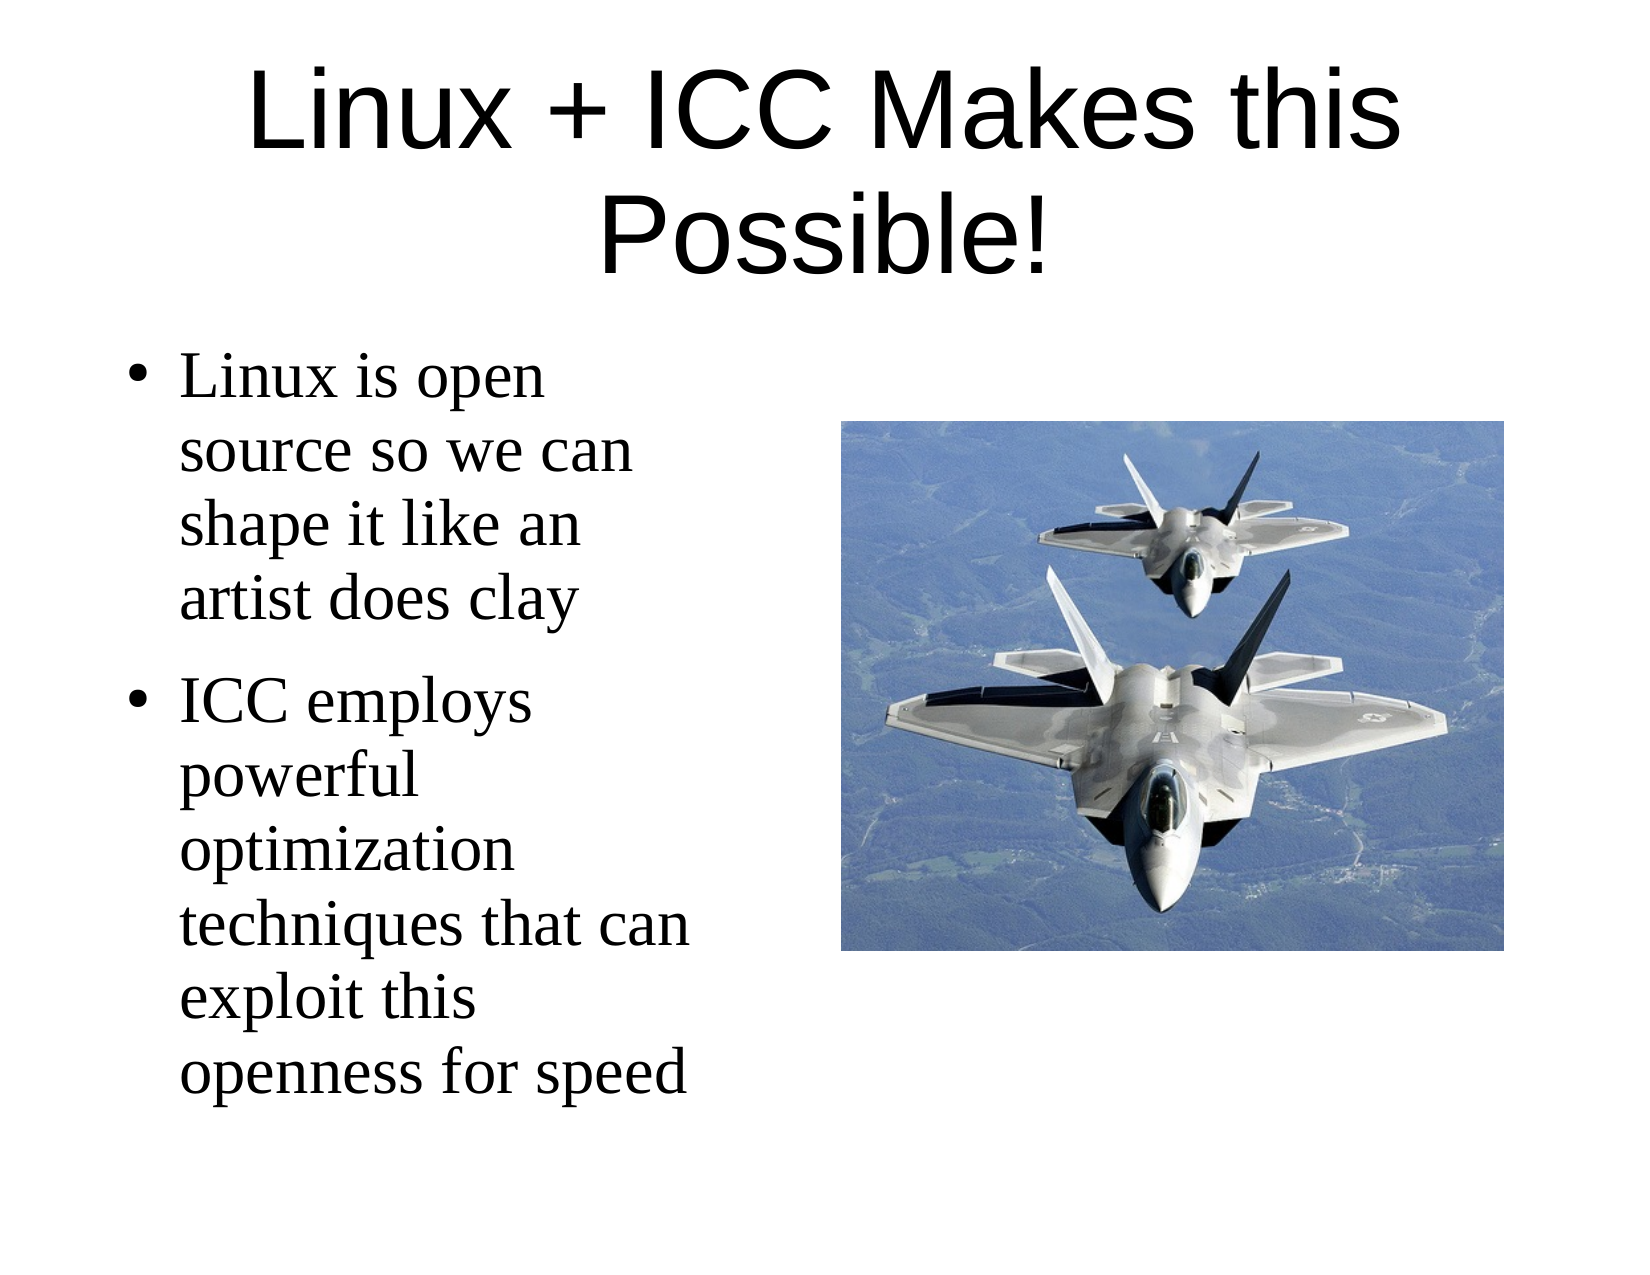

# Linux + ICC Makes this Possible!
Linux is open source so we can shape it like an artist does clay
ICC employs powerful optimization techniques that can exploit this openness for speed